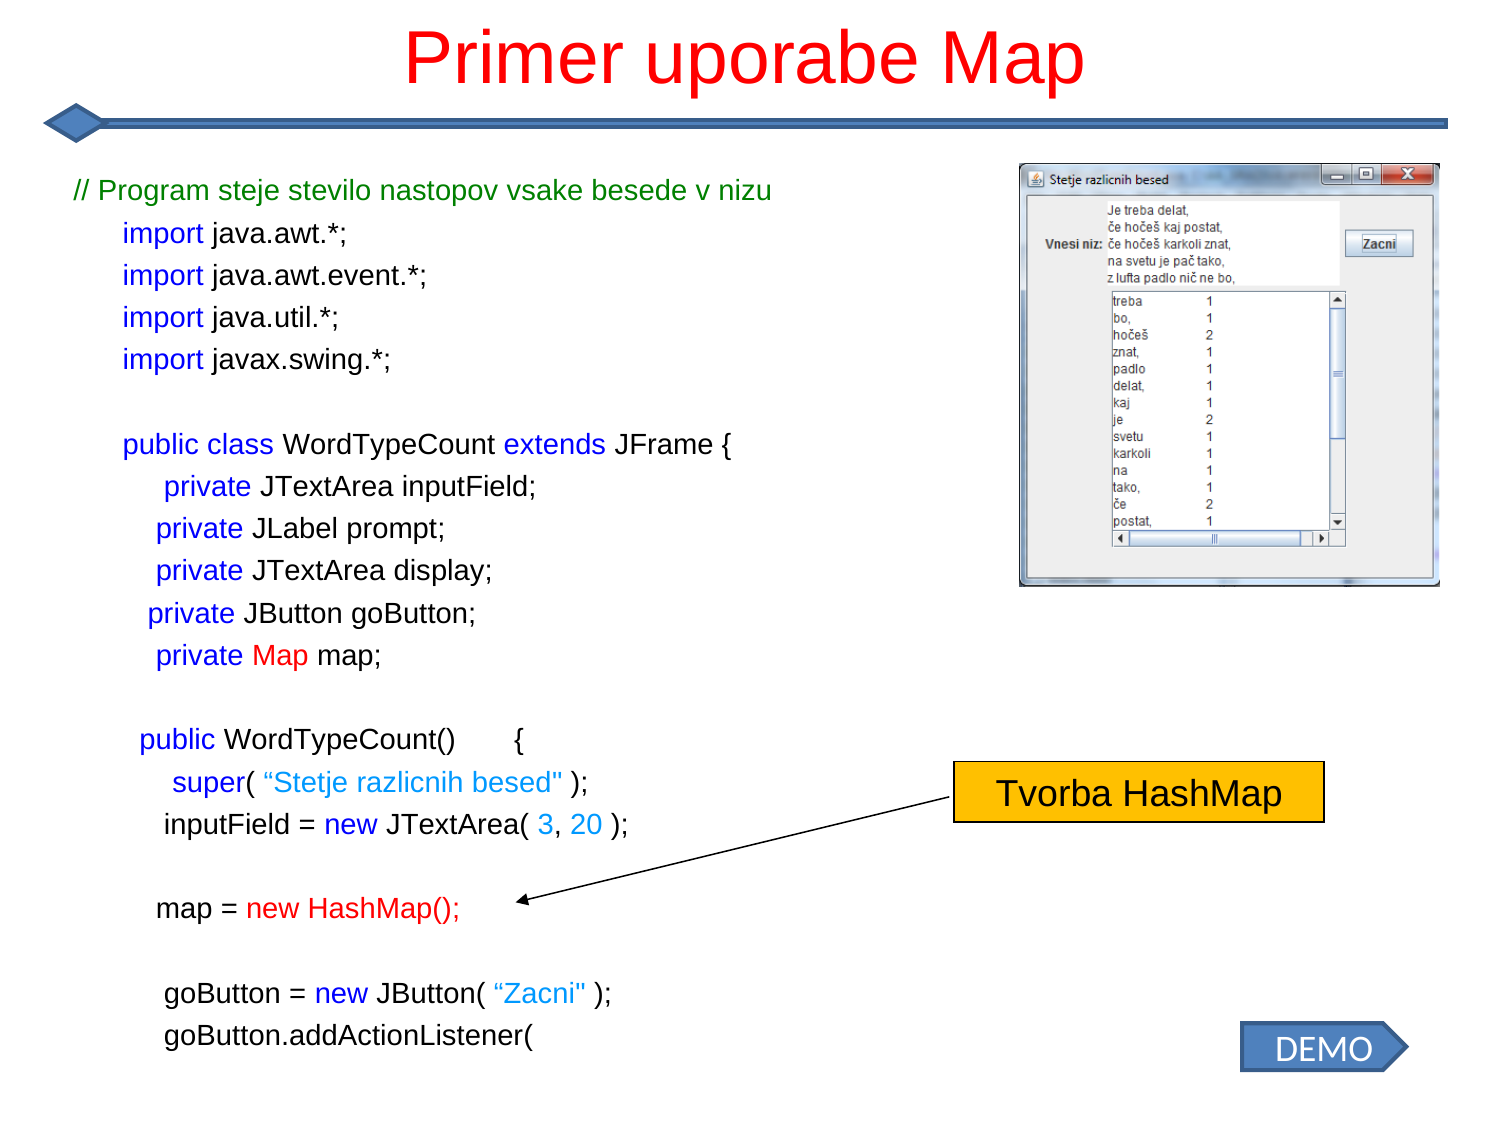

# Primer uporabe Map
// Program steje stevilo nastopov vsake besede v nizu
 import java.awt.*;
 import java.awt.event.*;
 import java.util.*;
 import javax.swing.*;
 public class WordTypeCount extends JFrame {
 private JTextArea inputField;
 private JLabel prompt;
 private JTextArea display;
 private JButton goButton;
 private Map map;
 public WordTypeCount() {
 super( “Stetje razlicnih besed" );
 inputField = new JTextArea( 3, 20 );
 map = new HashMap();
 goButton = new JButton( “Zacni" );
 goButton.addActionListener(
Tvorba HashMap
DEMO